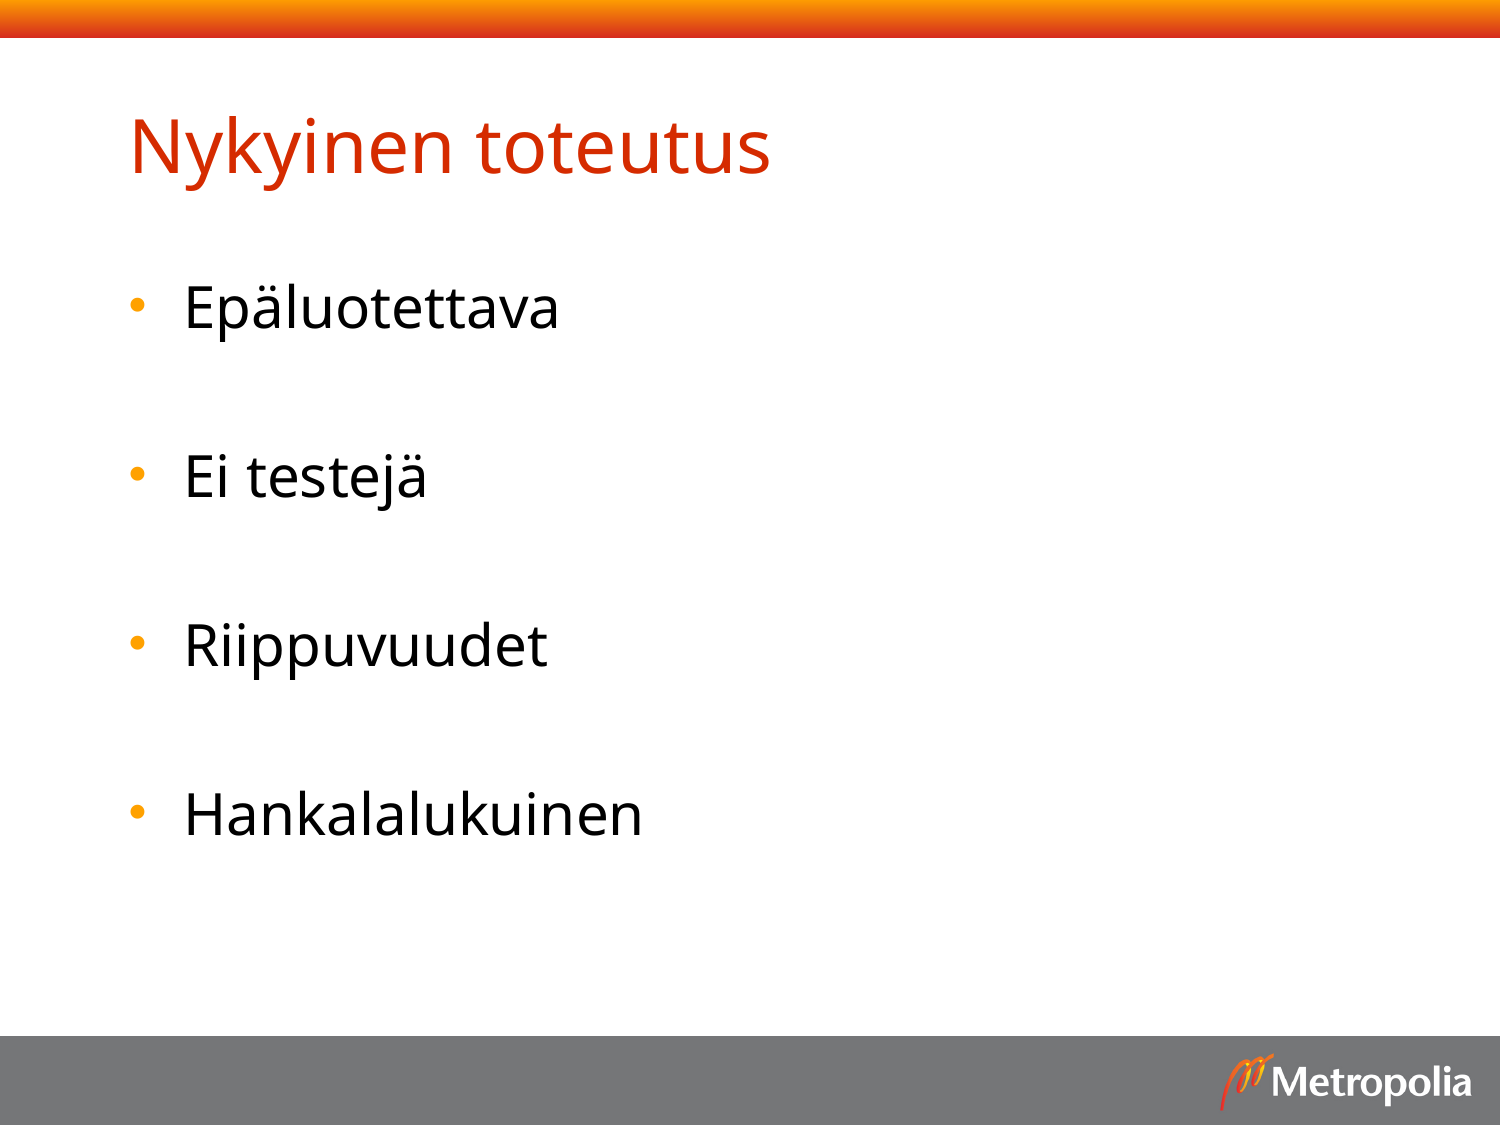

# Nykyinen toteutus
Epäluotettava
Ei testejä
Riippuvuudet
Hankalalukuinen